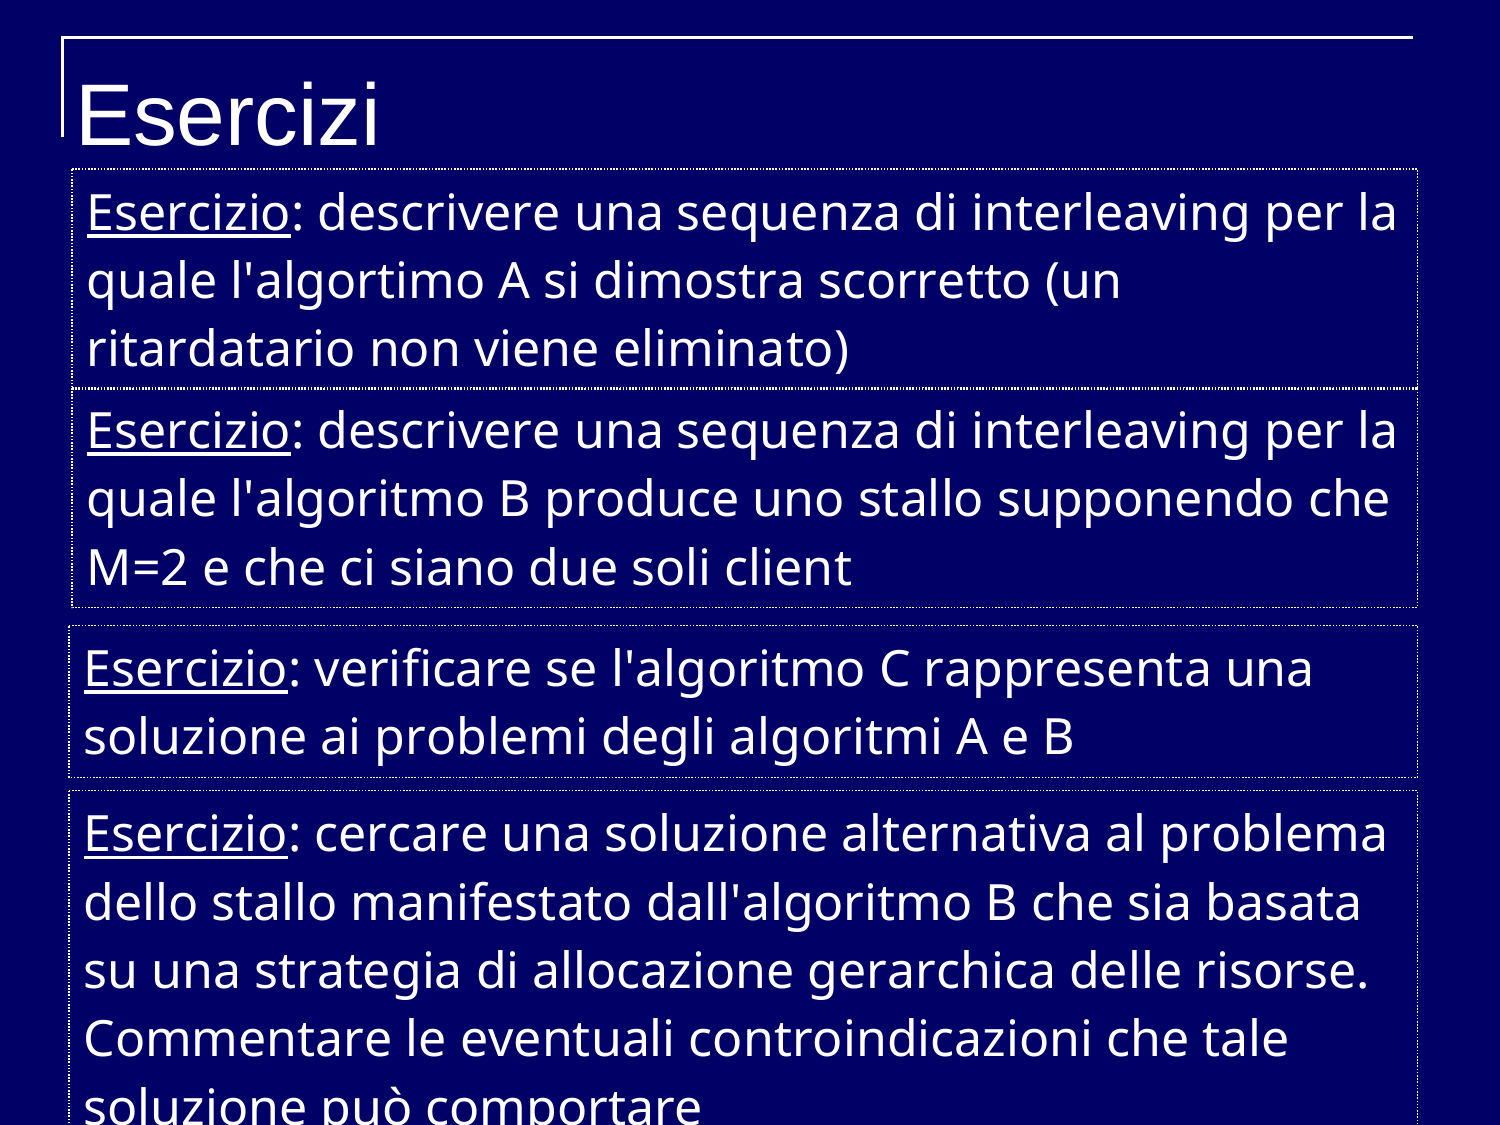

# Esercizi
Esercizio: descrivere una sequenza di interleaving per la quale l'algortimo A si dimostra scorretto (un ritardatario non viene eliminato)
Esercizio: descrivere una sequenza di interleaving per la quale l'algoritmo B produce uno stallo supponendo che M=2 e che ci siano due soli client
Esercizio: verificare se l'algoritmo C rappresenta una soluzione ai problemi degli algoritmi A e B
Esercizio: cercare una soluzione alternativa al problema dello stallo manifestato dall'algoritmo B che sia basata su una strategia di allocazione gerarchica delle risorse. Commentare le eventuali controindicazioni che tale soluzione può comportare